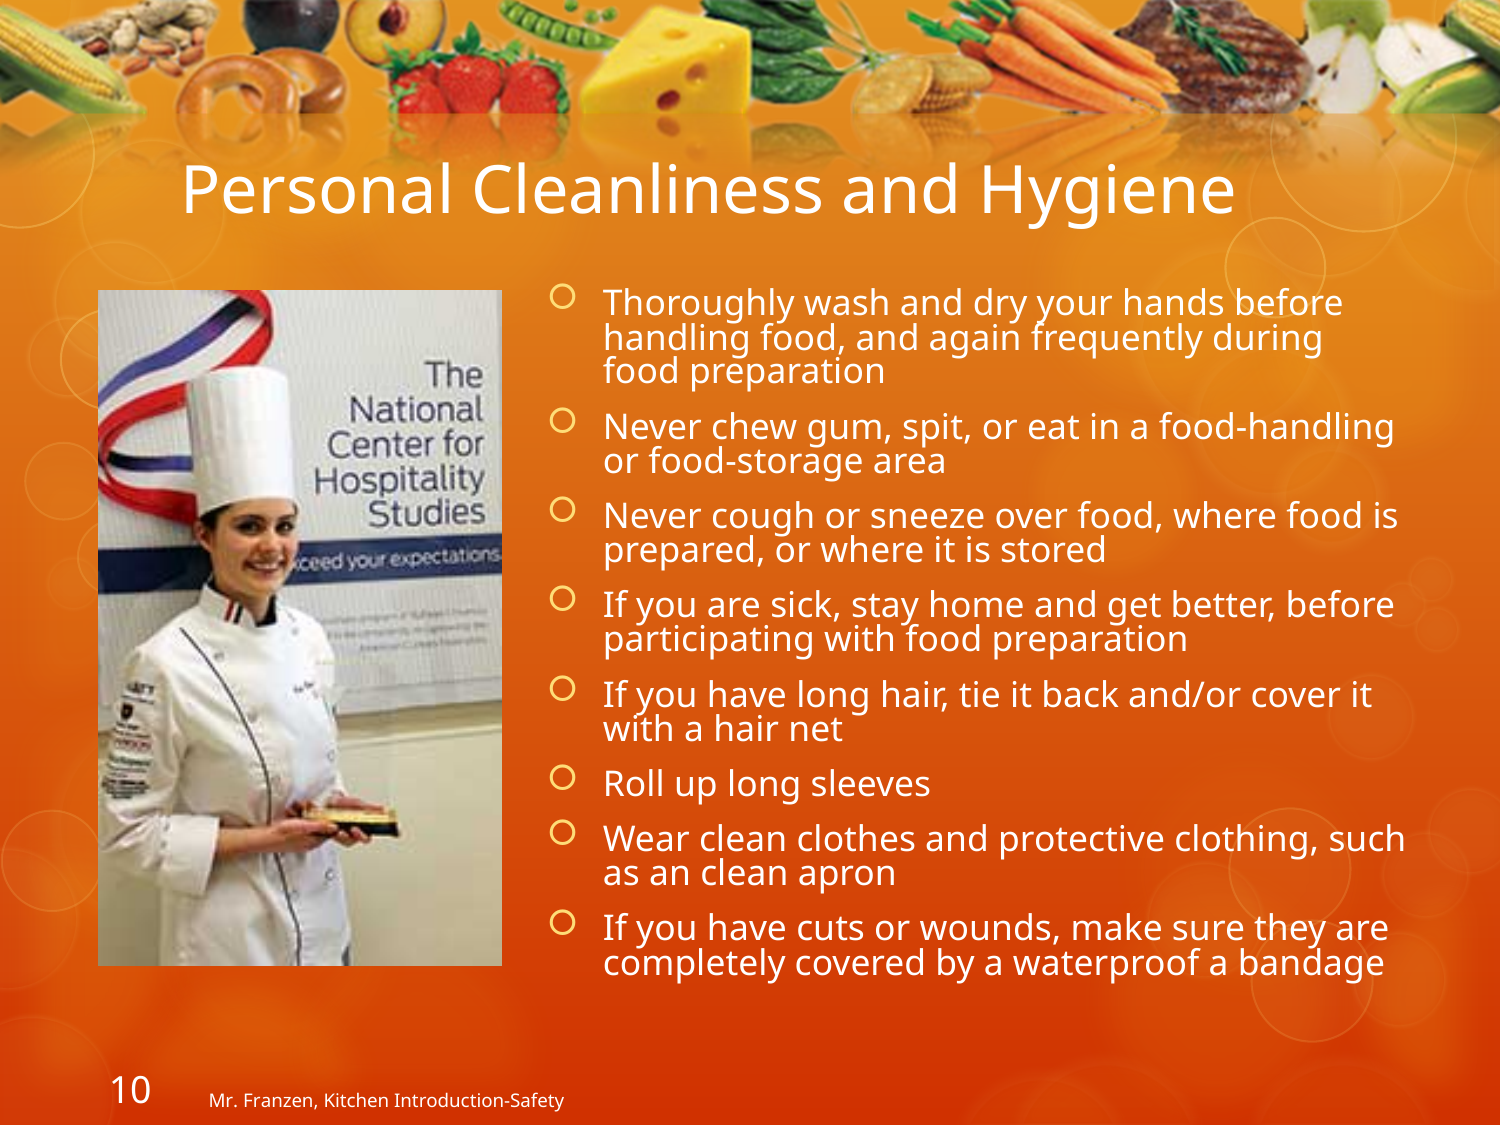

# Personal Cleanliness and Hygiene
Thoroughly wash and dry your hands before handling food, and again frequently during food preparation
Never chew gum, spit, or eat in a food-handling or food-storage area
Never cough or sneeze over food, where food is prepared, or where it is stored
If you are sick, stay home and get better, before participating with food preparation
If you have long hair, tie it back and/or cover it with a hair net
Roll up long sleeves
Wear clean clothes and protective clothing, such as an clean apron
If you have cuts or wounds, make sure they are completely covered by a waterproof a bandage
Mr. Franzen, Kitchen Introduction-Safety